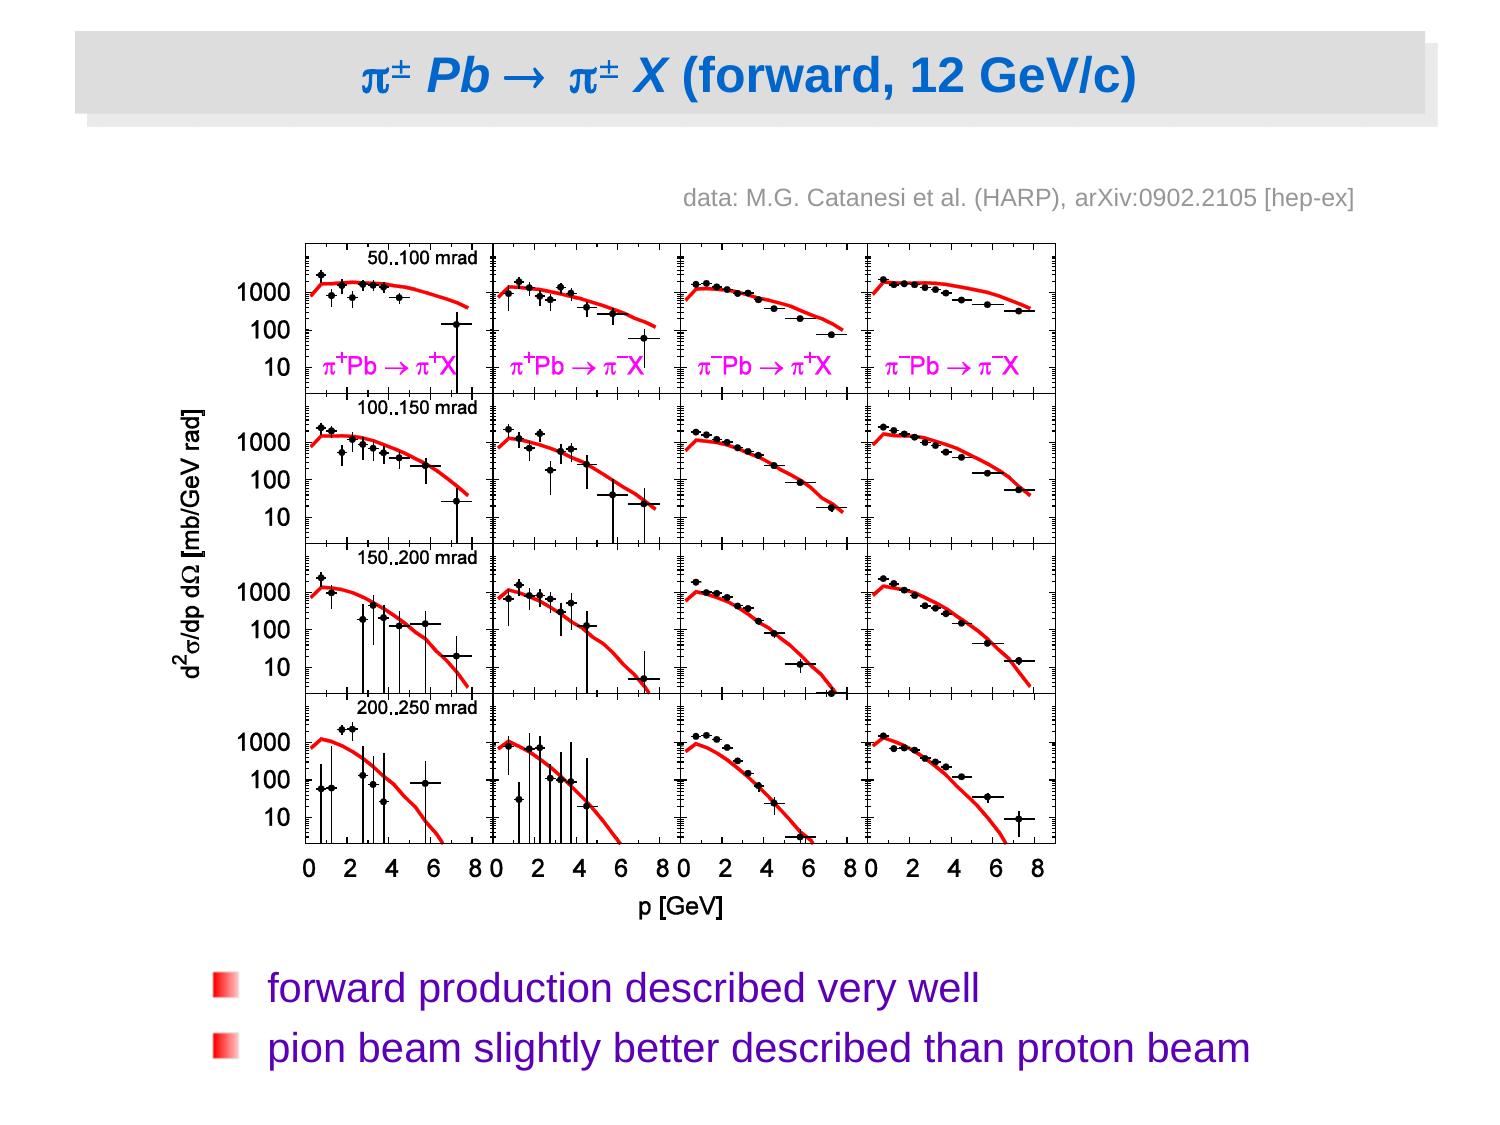

#
p± Pb  p± X (forward, 12 GeV/c)
data: M.G. Catanesi et al. (HARP), arXiv:0902.2105 [hep-ex]
forward production described very well
pion beam slightly better described than proton beam